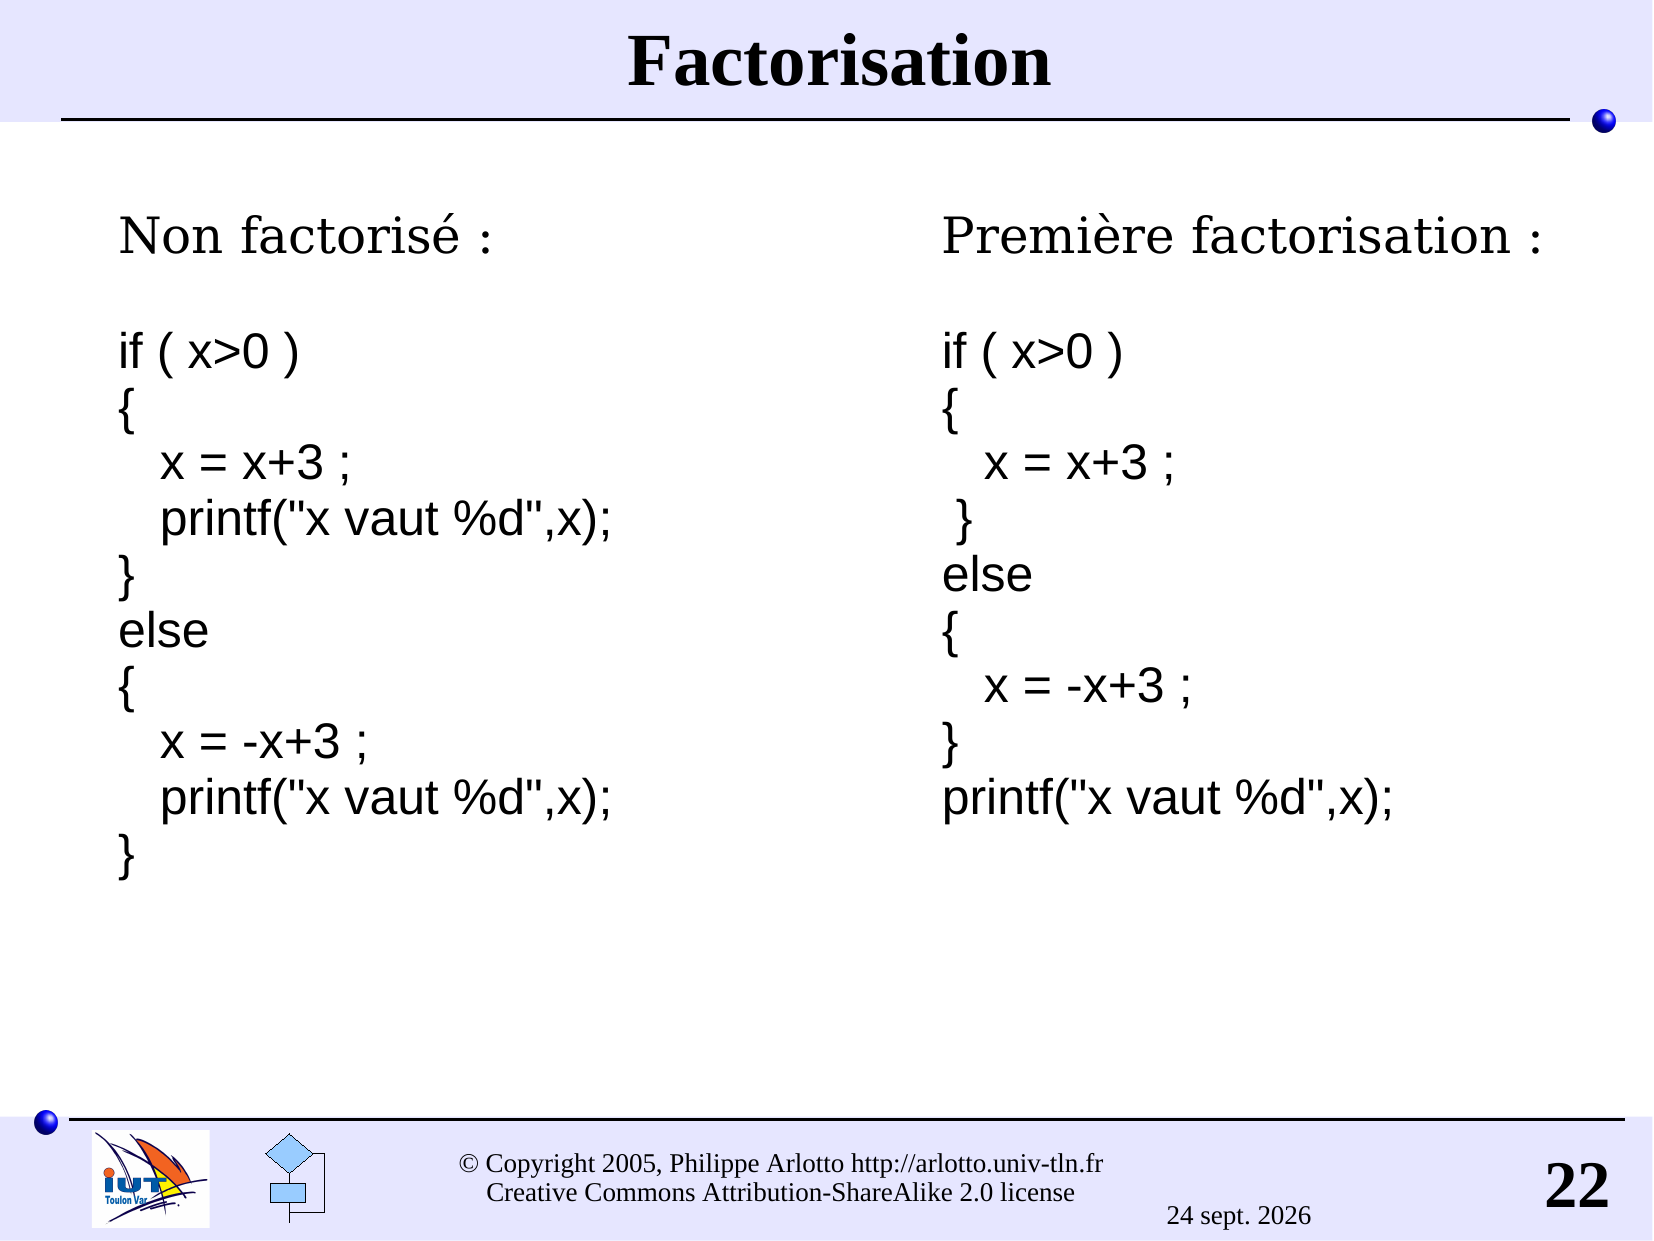

# Factorisation
Non factorisé :
if ( x>0 )
{
 x = x+3 ;
 printf("x vaut %d",x);
}
else
{
 x = -x+3 ;
 printf("x vaut %d",x);
}
Première factorisation :
if ( x>0 )
{
 x = x+3 ;
 }
else
{
 x = -x+3 ;
}
printf("x vaut %d",x);